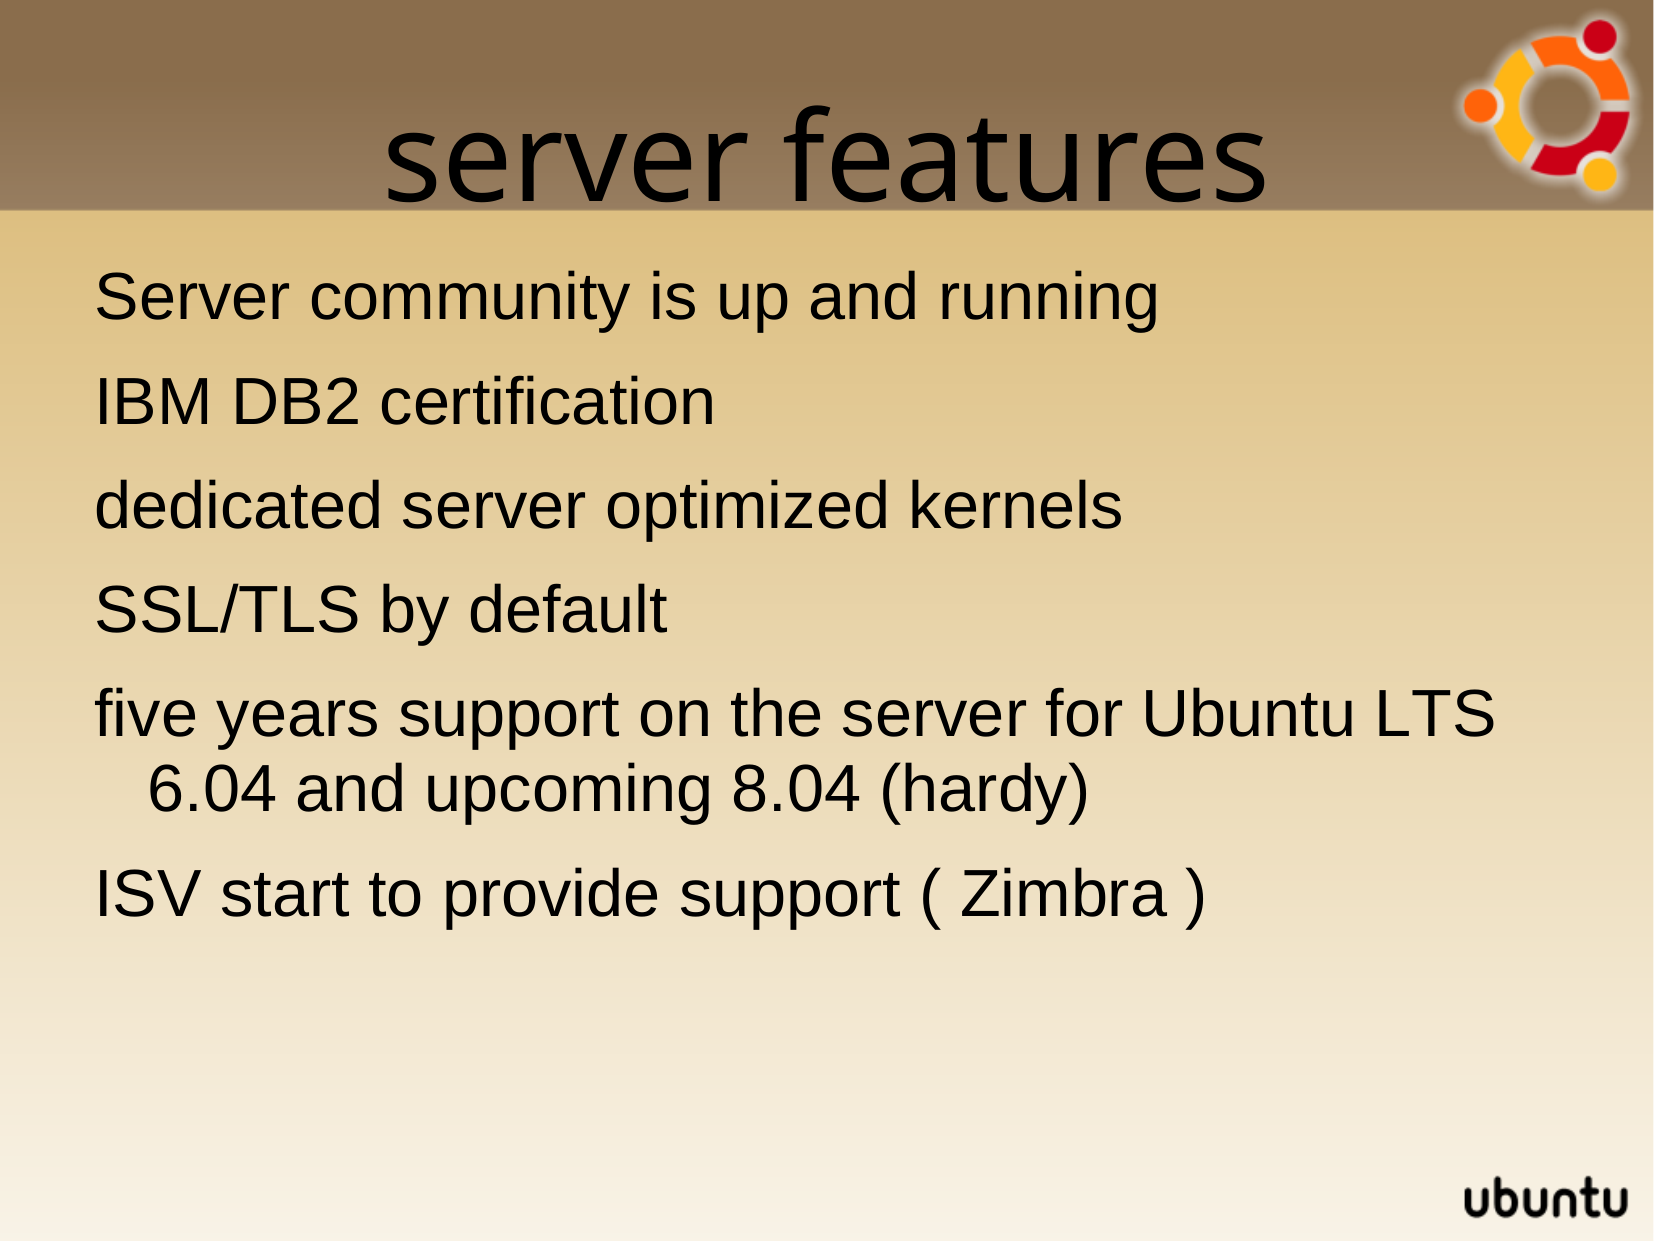

# server features
Server community is up and running
IBM DB2 certification
dedicated server optimized kernels
SSL/TLS by default
five years support on the server for Ubuntu LTS 6.04 and upcoming 8.04 (hardy)
ISV start to provide support ( Zimbra )